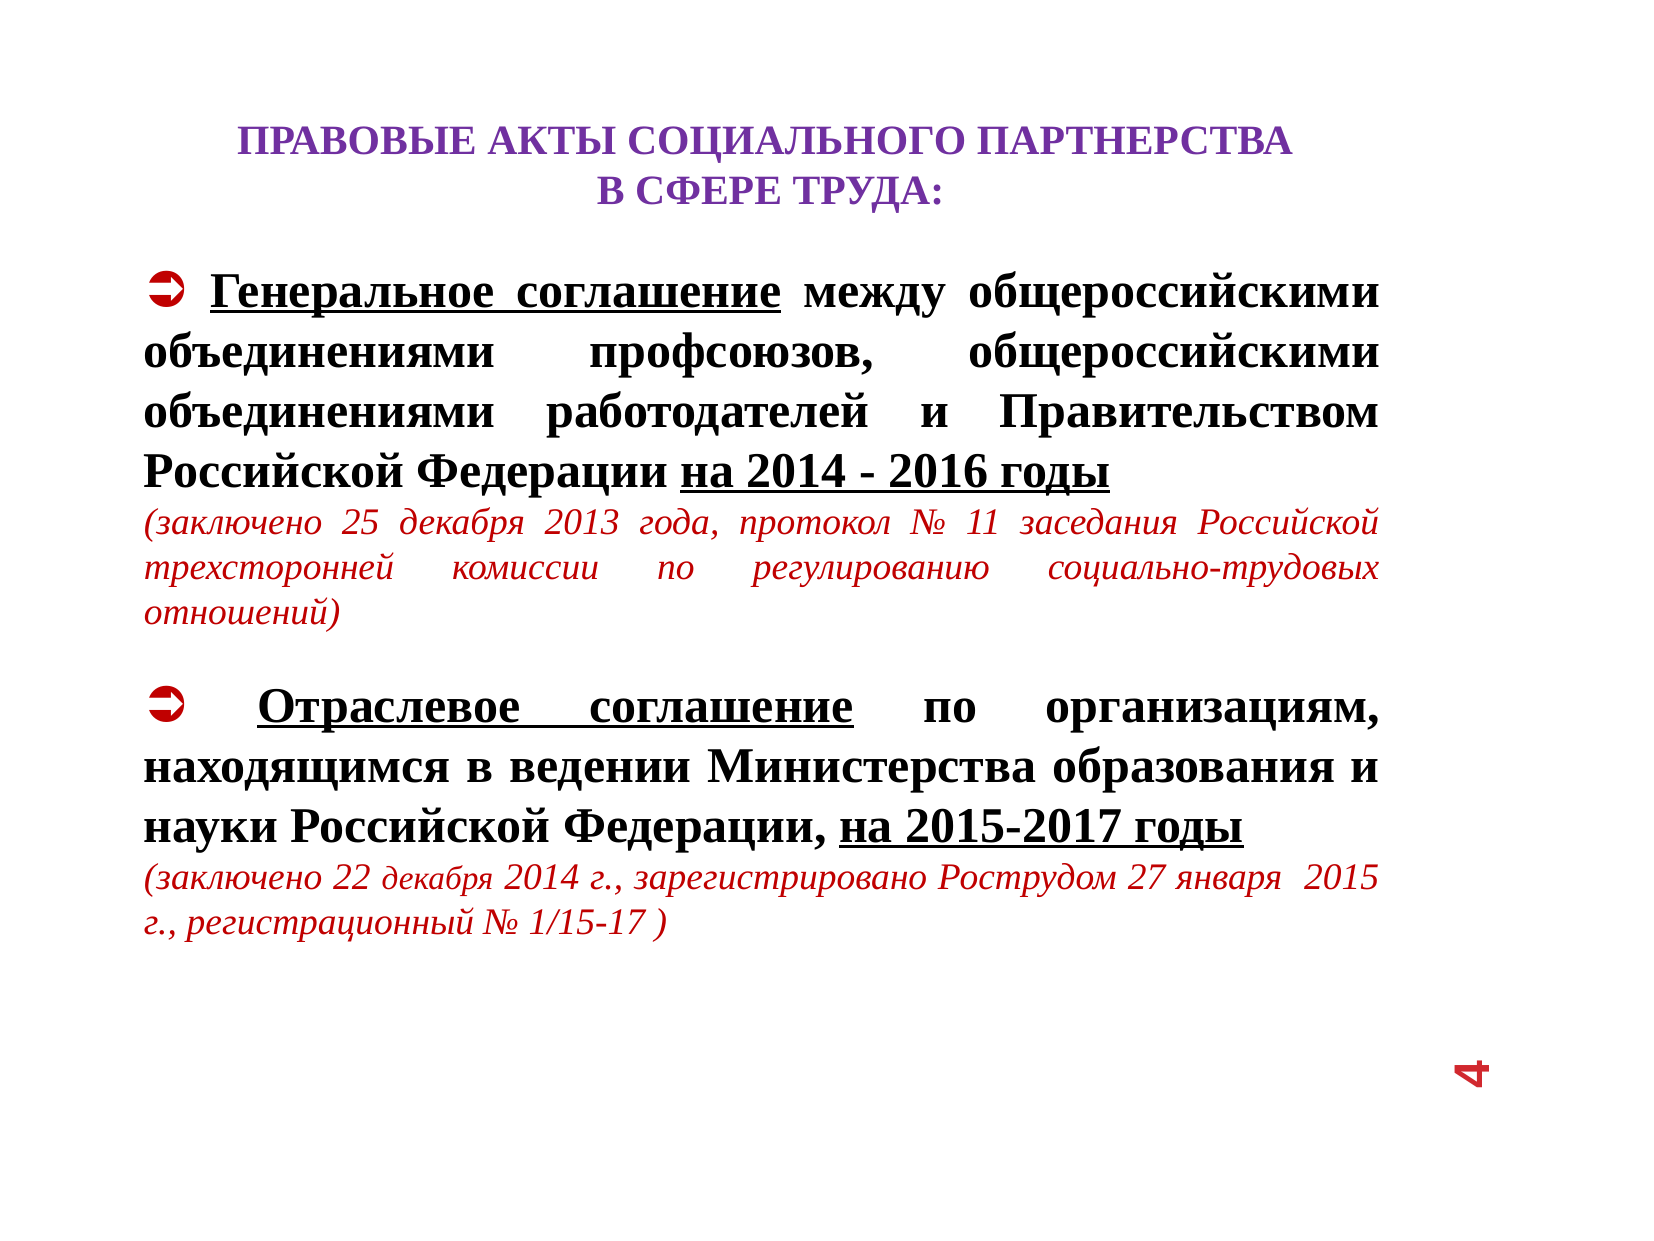

# ПРАВОВЫЕ АКТЫ СОЦИАЛЬНОГО ПАРТНЕРСТВА В СФЕРЕ ТРУДА:
 Генеральное соглашение между общероссийскими объединениями профсоюзов, общероссийскими объединениями работодателей и Правительством Российской Федерации на 2014 - 2016 годы
(заключено 25 декабря 2013 года, протокол № 11 заседания Российской трехсторонней комиссии по регулированию социально-трудовых отношений)
 Отраслевое соглашение по организациям, находящимся в ведении Министерства образования и науки Российской Федерации, на 2015-2017 годы
(заключено 22 декабря 2014 г., зарегистрировано Рострудом 27 января 2015 г., регистрационный № 1/15-17 )